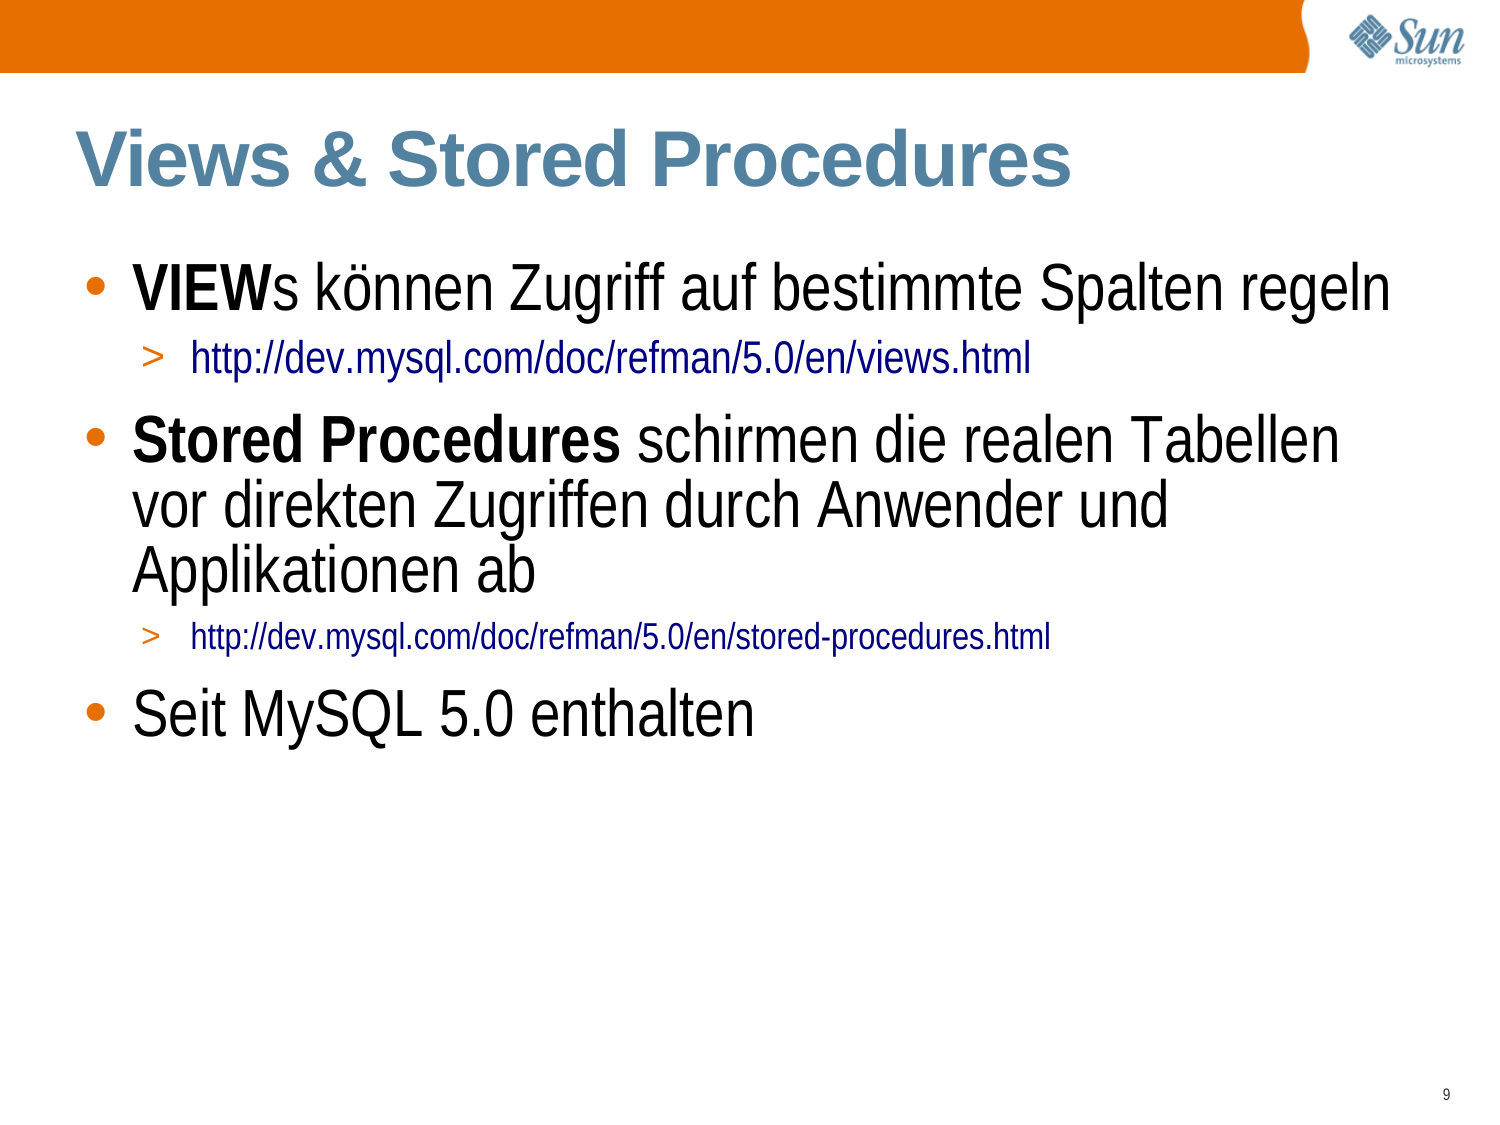

# Views & Stored Procedures
VIEWs können Zugriff auf bestimmte Spalten regeln
http://dev.mysql.com/doc/refman/5.0/en/views.html
Stored Procedures schirmen die realen Tabellen vor direkten Zugriffen durch Anwender und Applikationen ab
http://dev.mysql.com/doc/refman/5.0/en/stored-procedures.html
Seit MySQL 5.0 enthalten